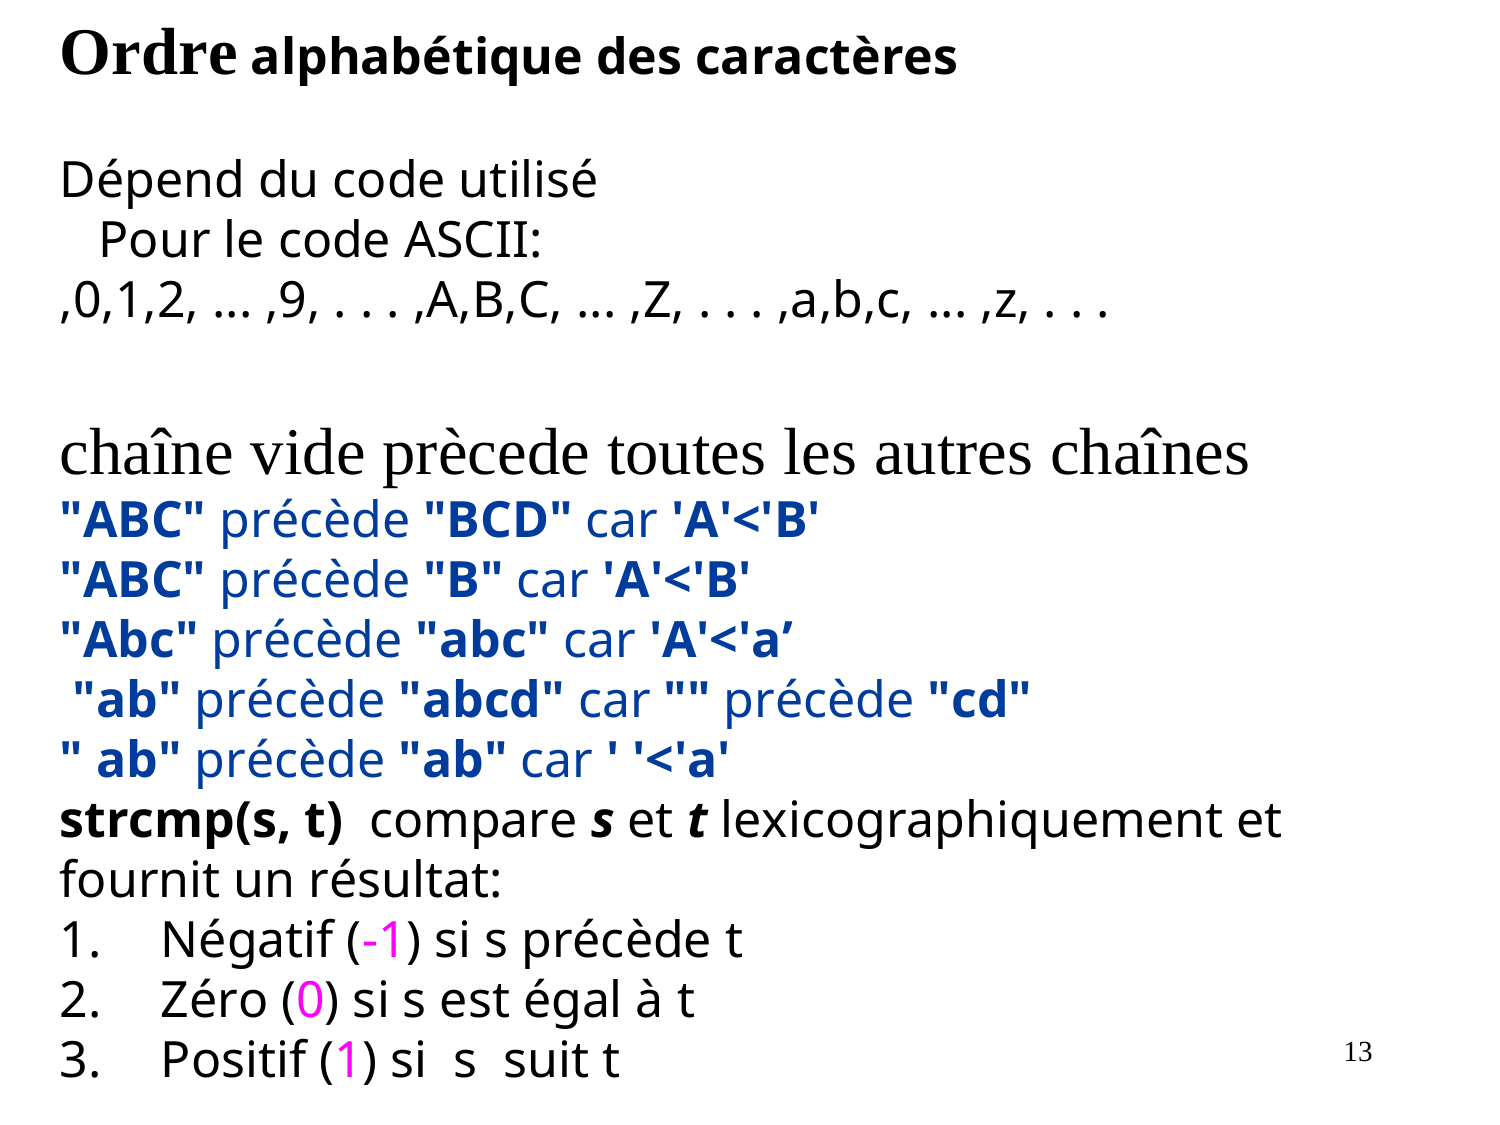

Ordre alphabétique des caractères
Dépend du code utilisé
 Pour le code ASCII:
,0,1,2, ... ,9, . . . ,A,B,C, ... ,Z, . . . ,a,b,c, ... ,z, . . .
chaîne vide prècede toutes les autres chaînes
"ABC" précède "BCD" car 'A'<'B'
"ABC" précède "B" car 'A'<'B'
"Abc" précède "abc" car 'A'<'a’
 "ab" précède "abcd" car "" précède "cd"
" ab" précède "ab" car ' '<'a'
strcmp(s, t) compare s et t lexicographiquement et
fournit un résultat:
 Négatif (-1) si s précède t
 Zéro (0) si s est égal à t
 Positif (1) si s suit t
13